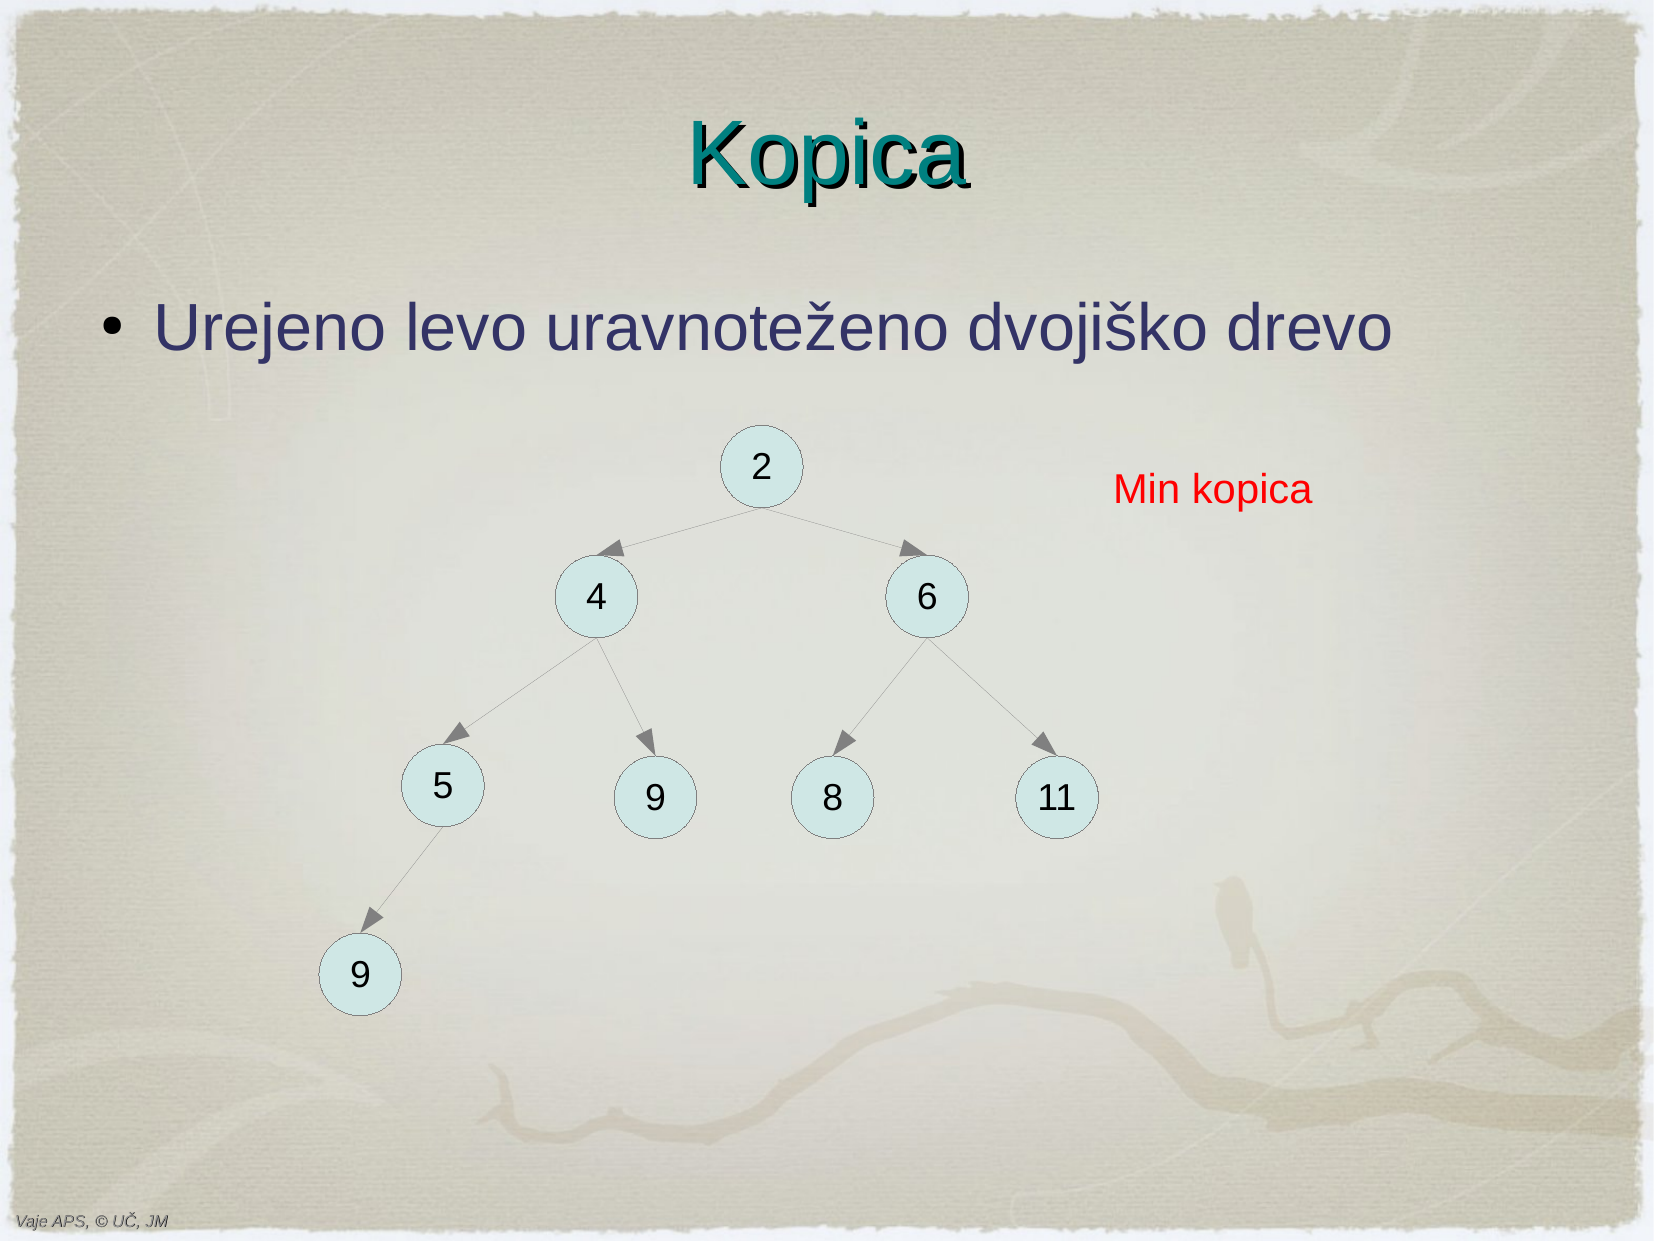

# Kopica
Urejeno levo uravnoteženo dvojiško drevo
2
Min kopica
4
6
5
9
8
11
9